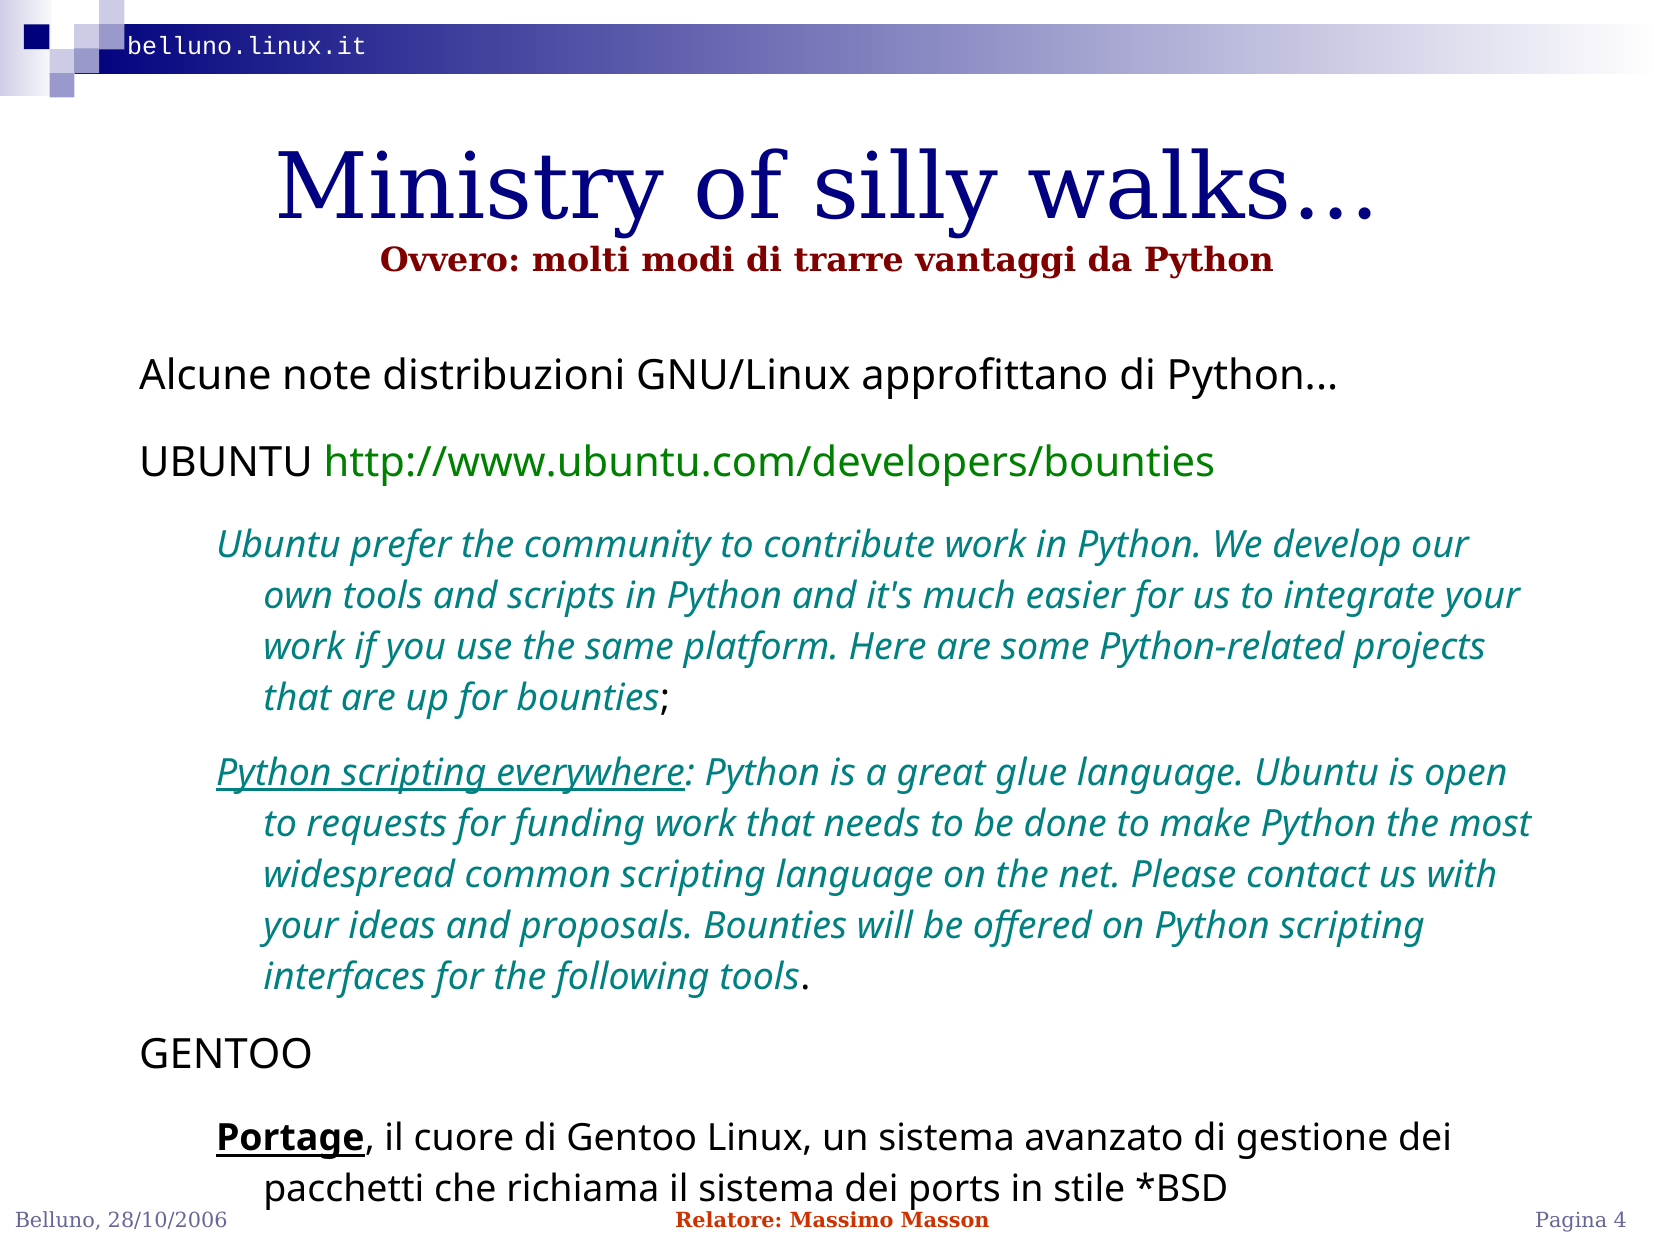

# Ministry of silly walks... Ovvero: molti modi di trarre vantaggi da Python
Alcune note distribuzioni GNU/Linux approfittano di Python...
UBUNTU http://www.ubuntu.com/developers/bounties
Ubuntu prefer the community to contribute work in Python. We develop our own tools and scripts in Python and it's much easier for us to integrate your work if you use the same platform. Here are some Python-related projects that are up for bounties;
Python scripting everywhere: Python is a great glue language. Ubuntu is open to requests for funding work that needs to be done to make Python the most widespread common scripting language on the net. Please contact us with your ideas and proposals. Bounties will be offered on Python scripting interfaces for the following tools.
GENTOO
Portage, il cuore di Gentoo Linux, un sistema avanzato di gestione dei pacchetti che richiama il sistema dei ports in stile *BSD